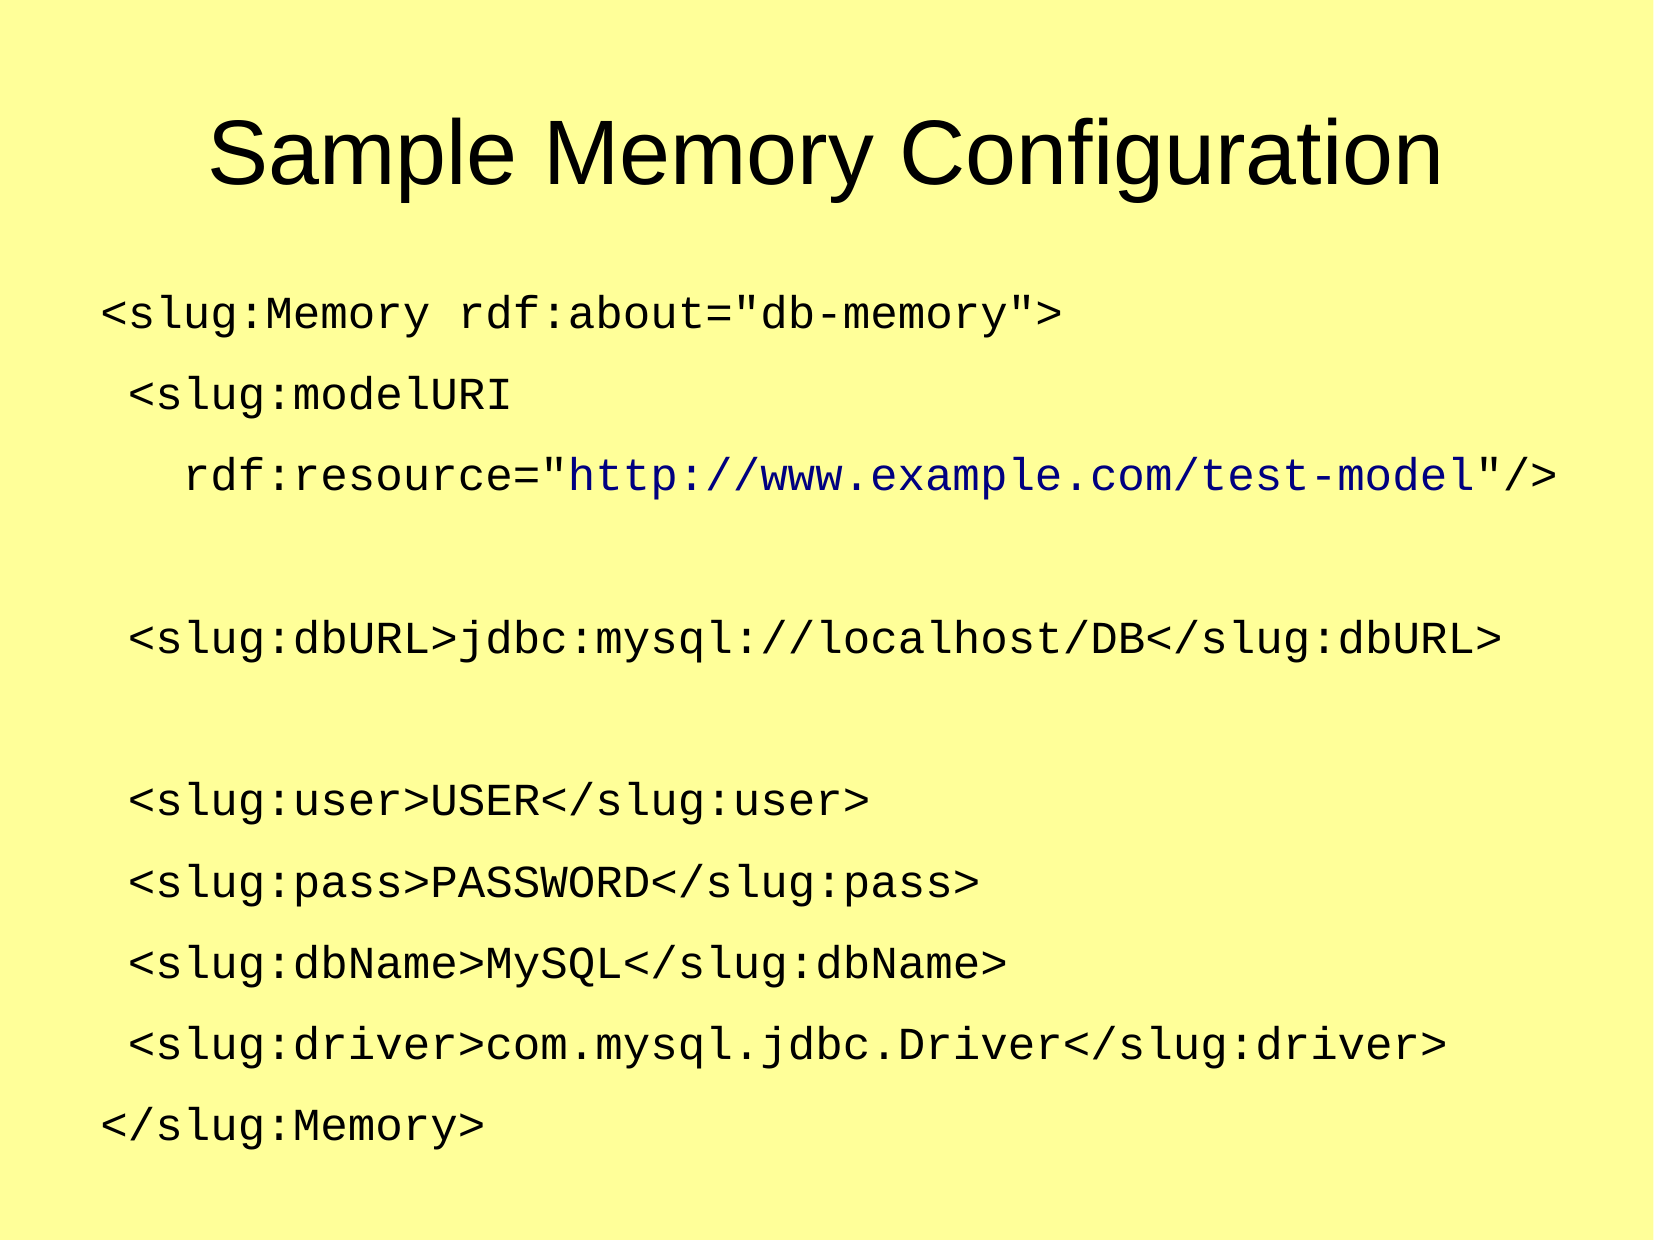

# Sample Memory Configuration
<slug:Memory rdf:about="db-memory">
 <slug:modelURI
 rdf:resource="http://www.example.com/test-model"/>
 <slug:dbURL>jdbc:mysql://localhost/DB</slug:dbURL>
 <slug:user>USER</slug:user>
 <slug:pass>PASSWORD</slug:pass>
 <slug:dbName>MySQL</slug:dbName>
 <slug:driver>com.mysql.jdbc.Driver</slug:driver>
</slug:Memory>